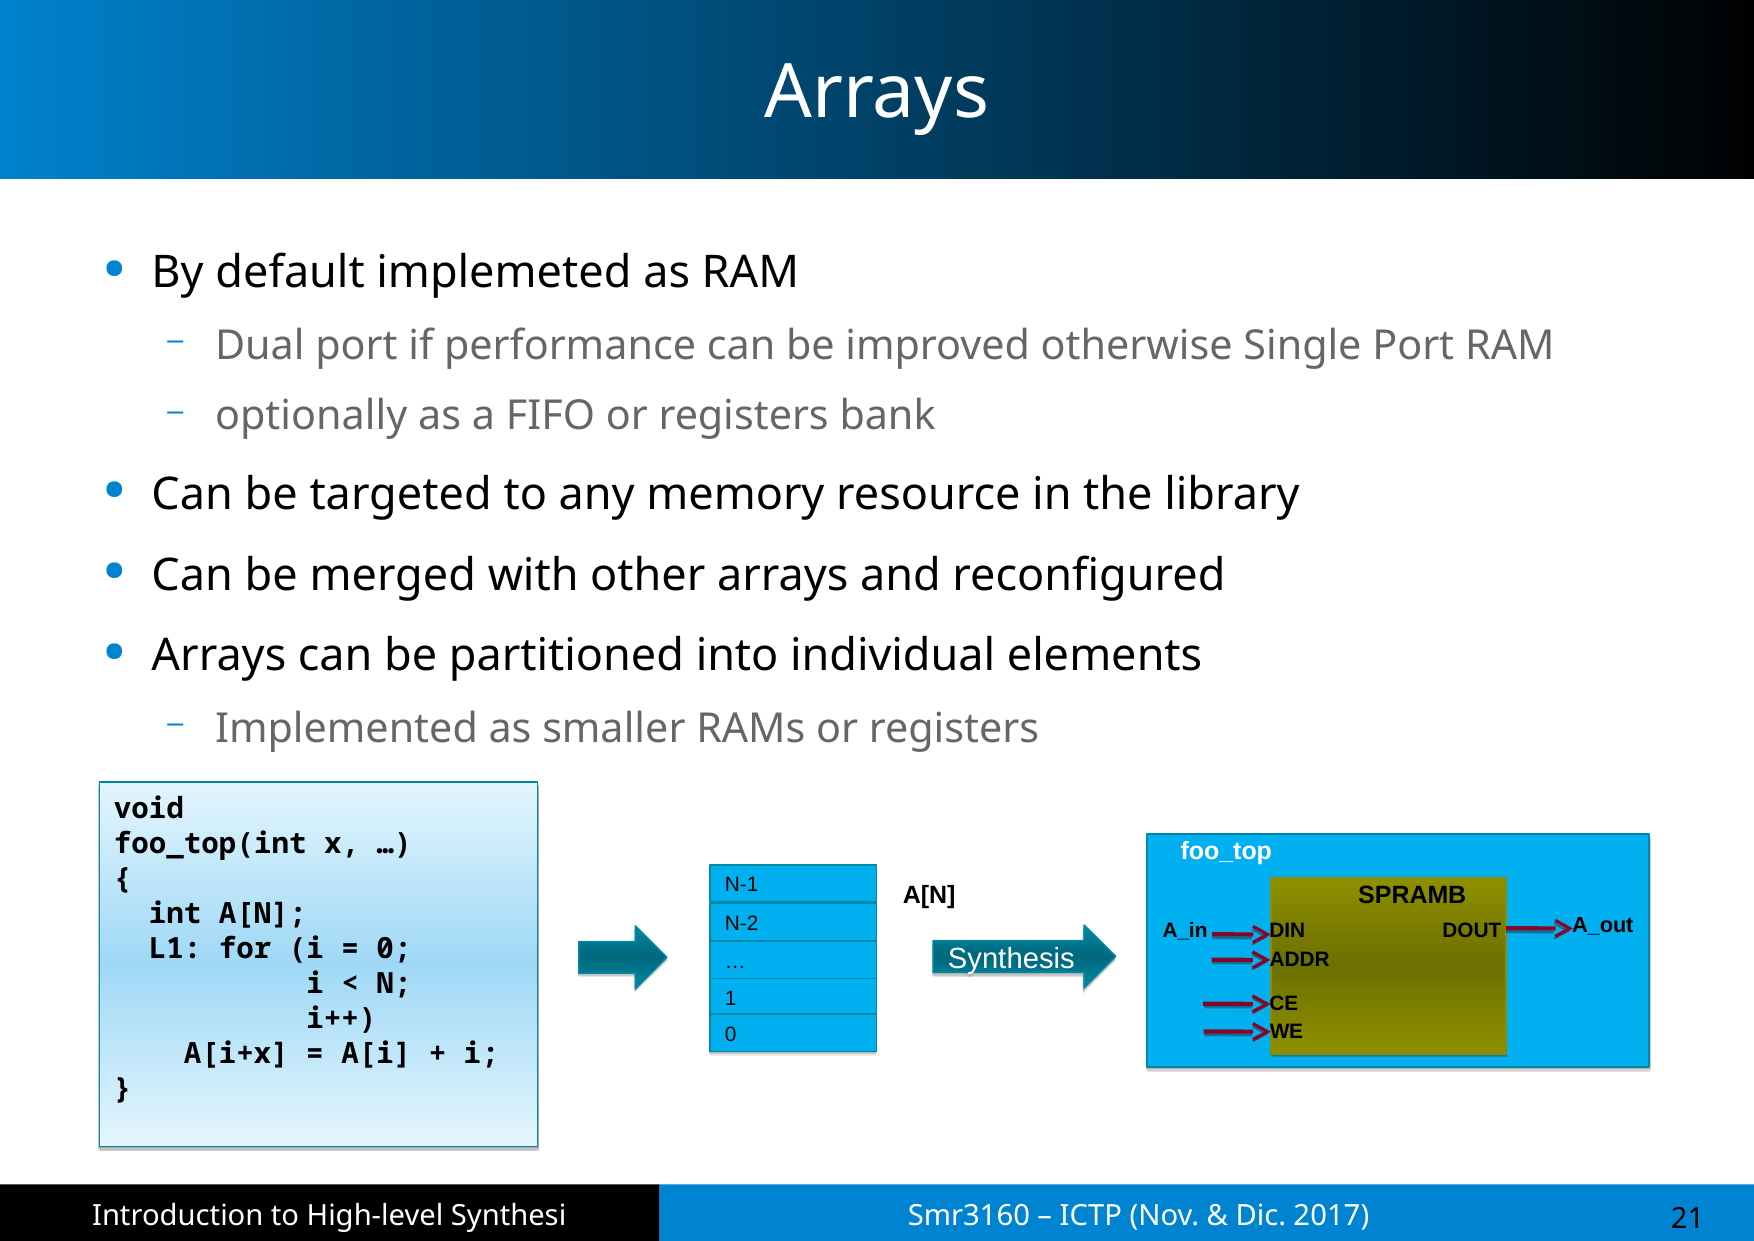

# Arrays
By default implemeted as RAM
Dual port if performance can be improved otherwise Single Port RAM
optionally as a FIFO or registers bank
Can be targeted to any memory resource in the library
Can be merged with other arrays and reconfigured
Arrays can be partitioned into individual elements
Implemented as smaller RAMs or registers
void
foo_top(int x, …)
{
 int A[N];
 L1: for (i = 0;
 i < N;
 i++)
 A[i+x] = A[i] + i;
}
foo_top
N-1
N-2
…
1
0
A[N]
SPRAMB
A_out
A_in
DIN
DOUT
Synthesis
ADDR
CE
WE
21